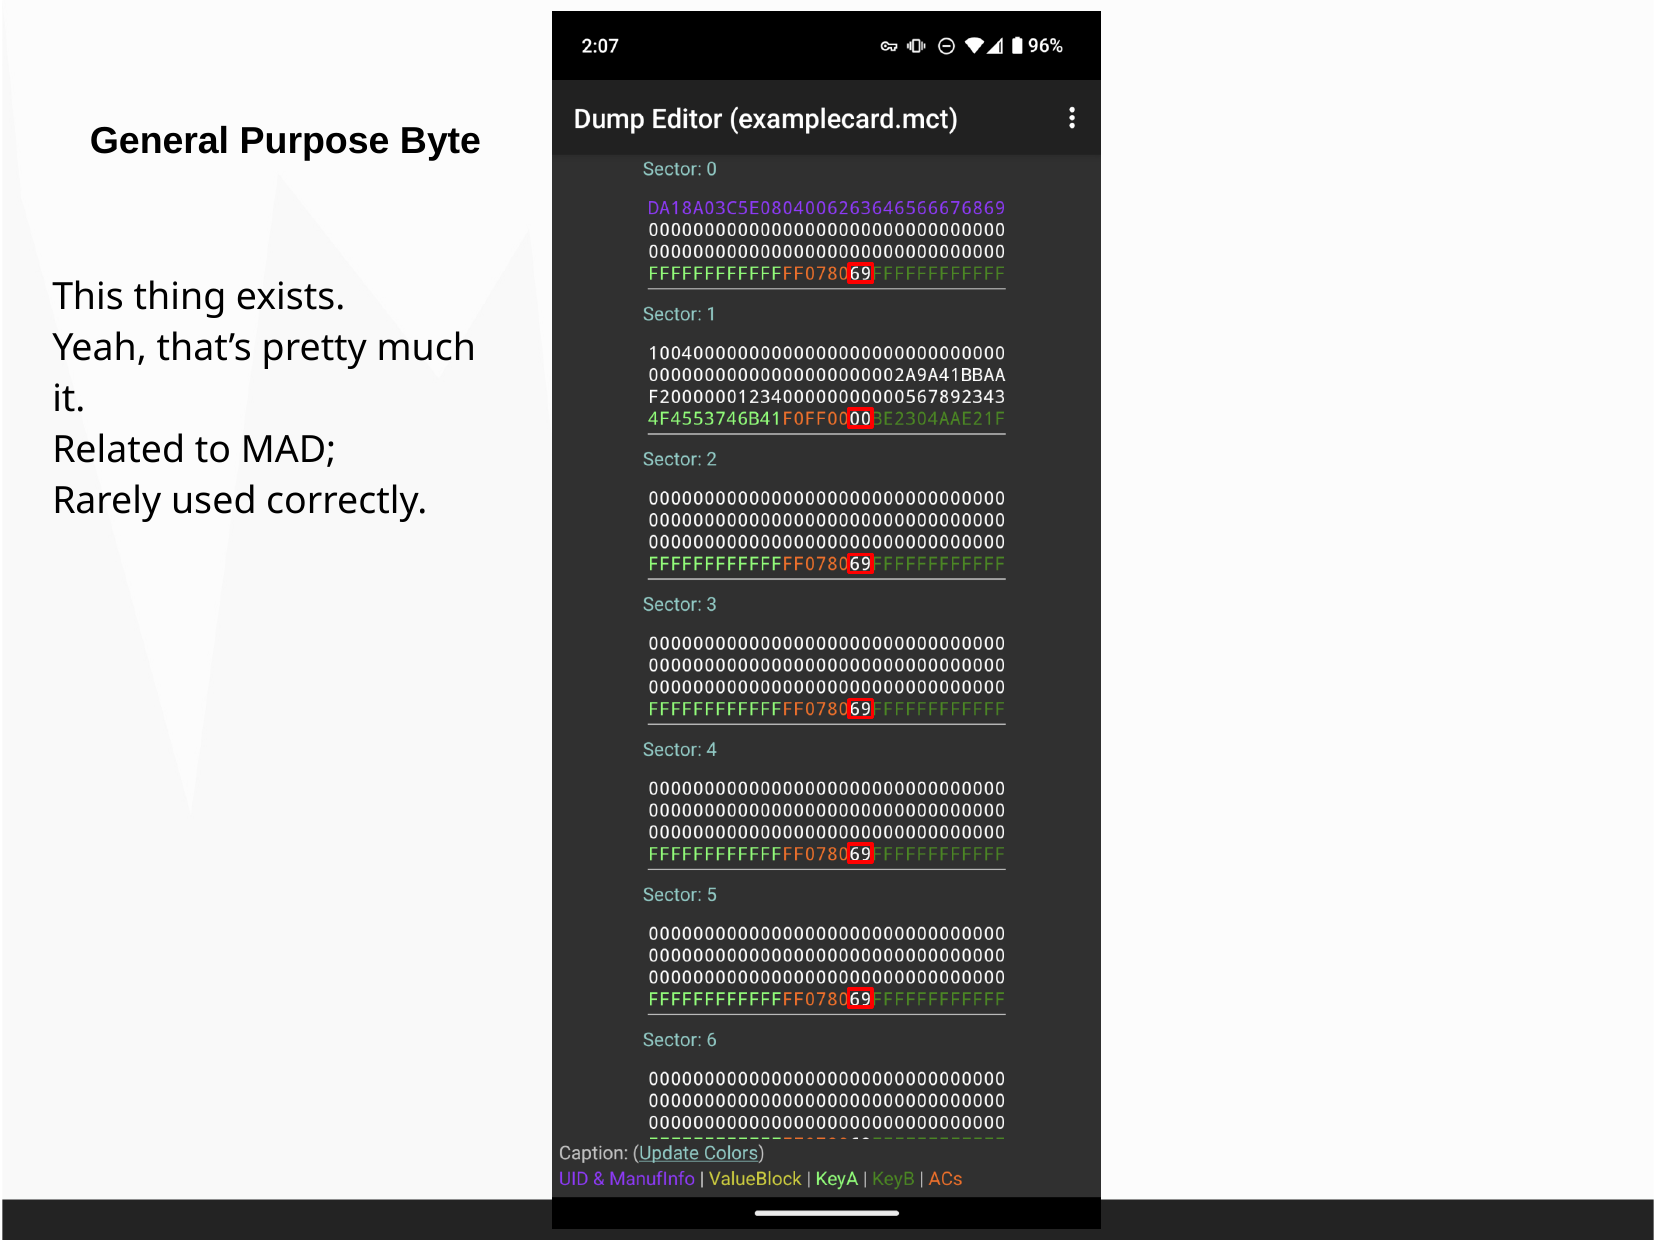

General Purpose Byte
This thing exists.
Yeah, that’s pretty much it.
Related to MAD;
Rarely used correctly.